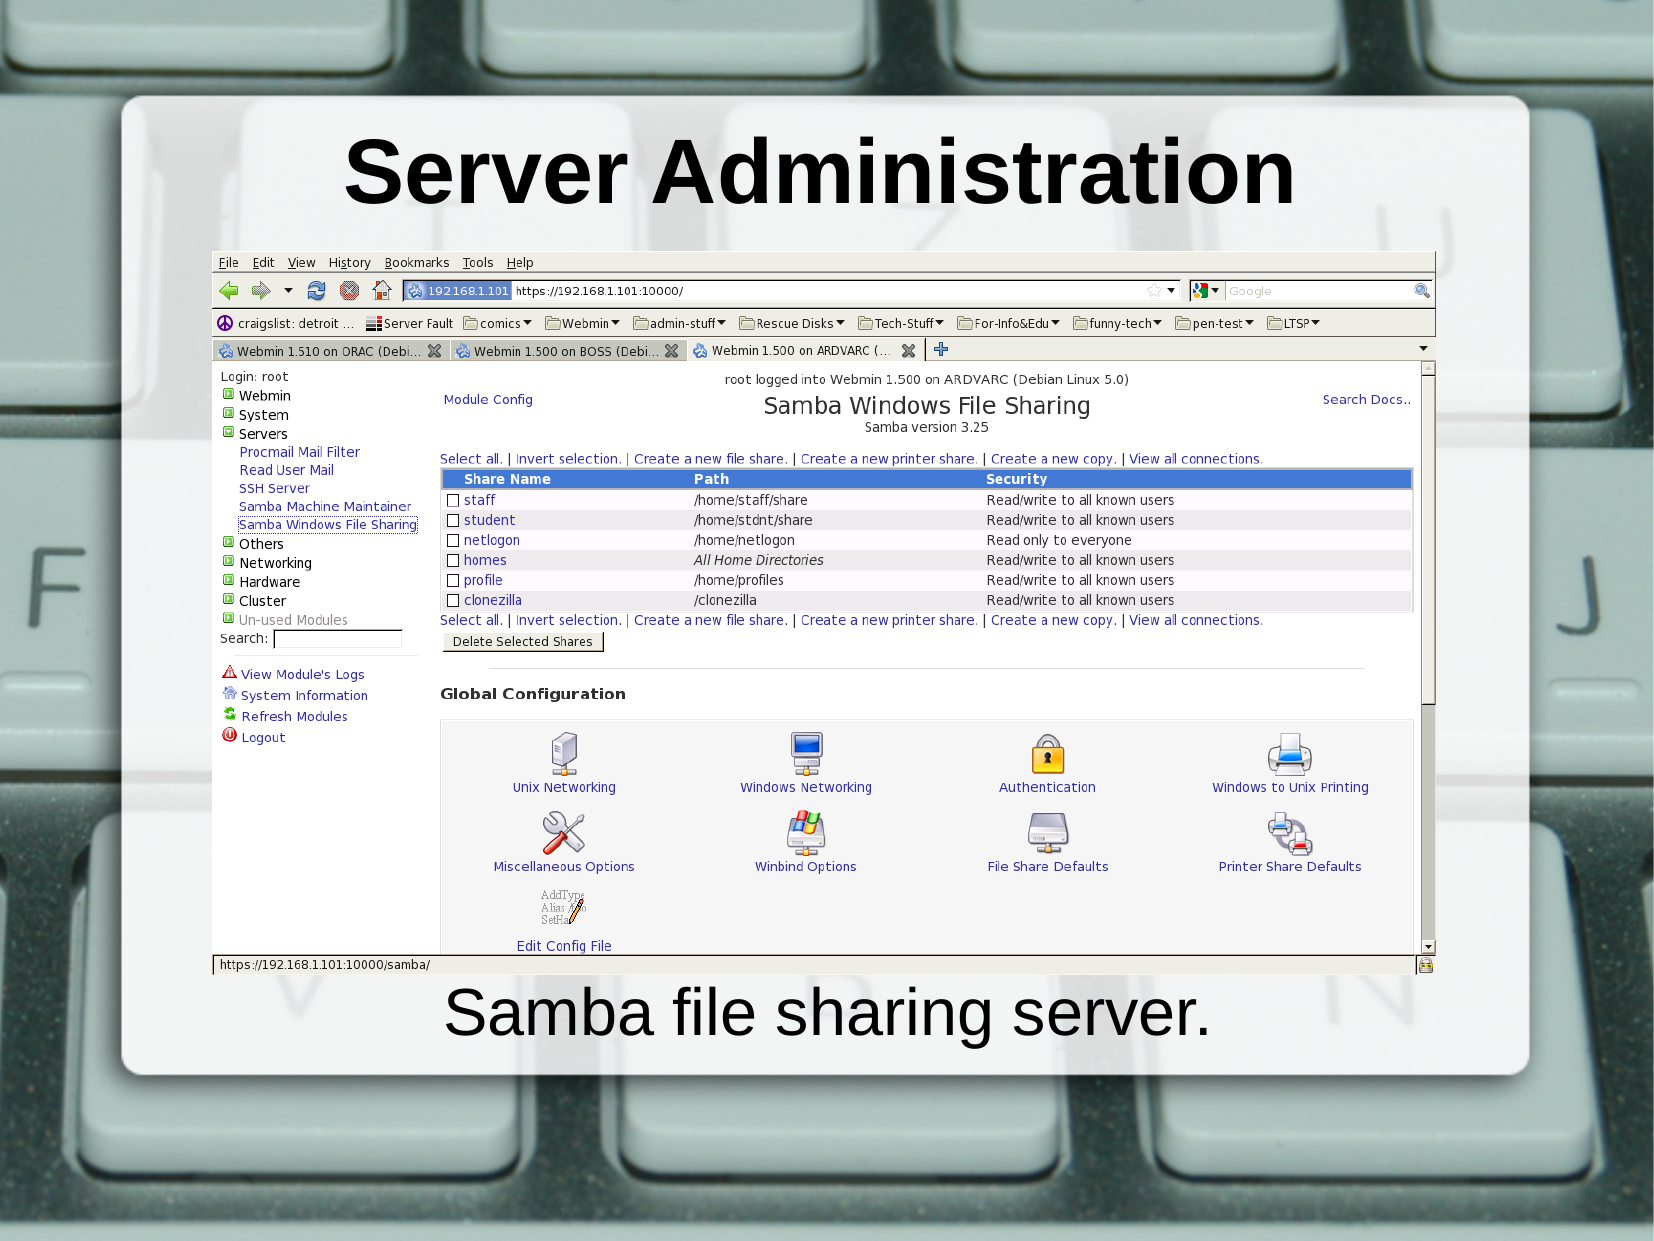

# Server Administration
Samba file sharing server.